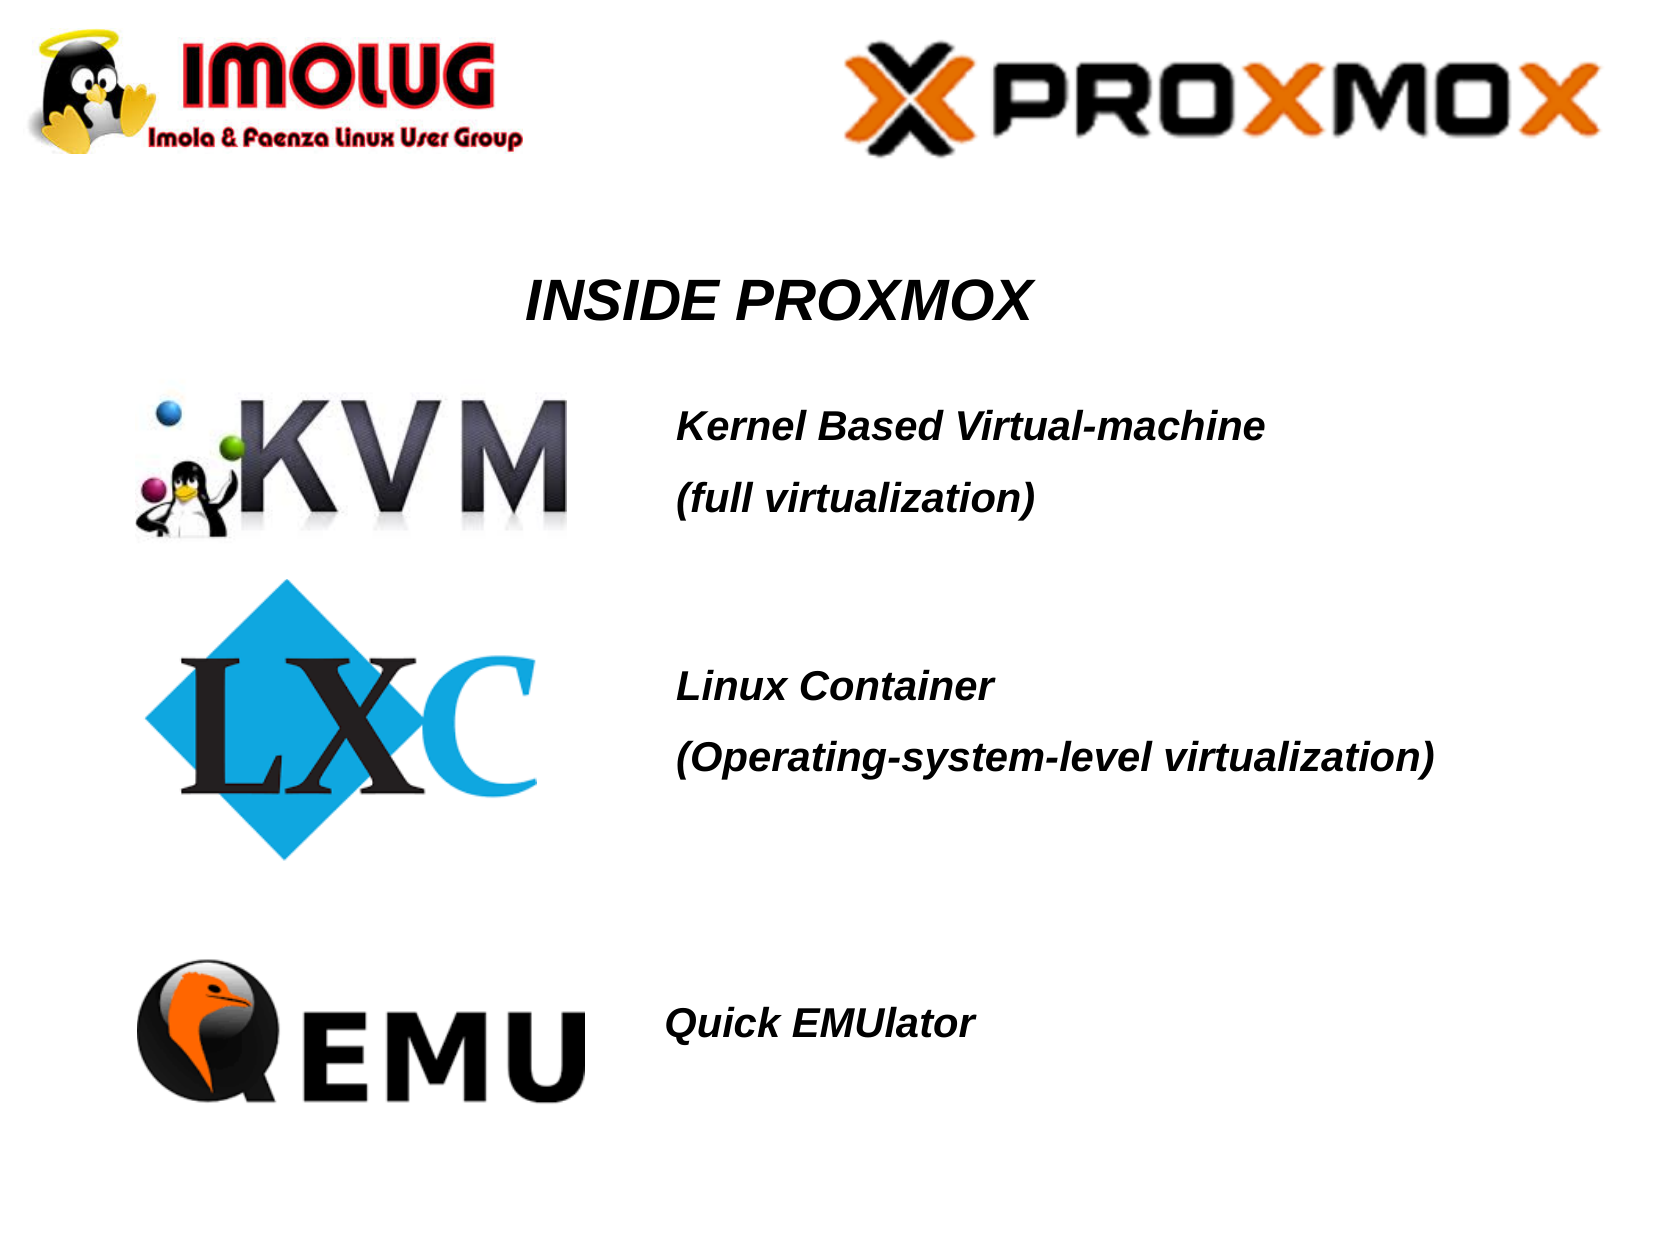

INSIDE PROXMOX
Kernel Based Virtual-machine
(full virtualization)
Linux Container
(Operating-system-level virtualization)
Quick EMUlator